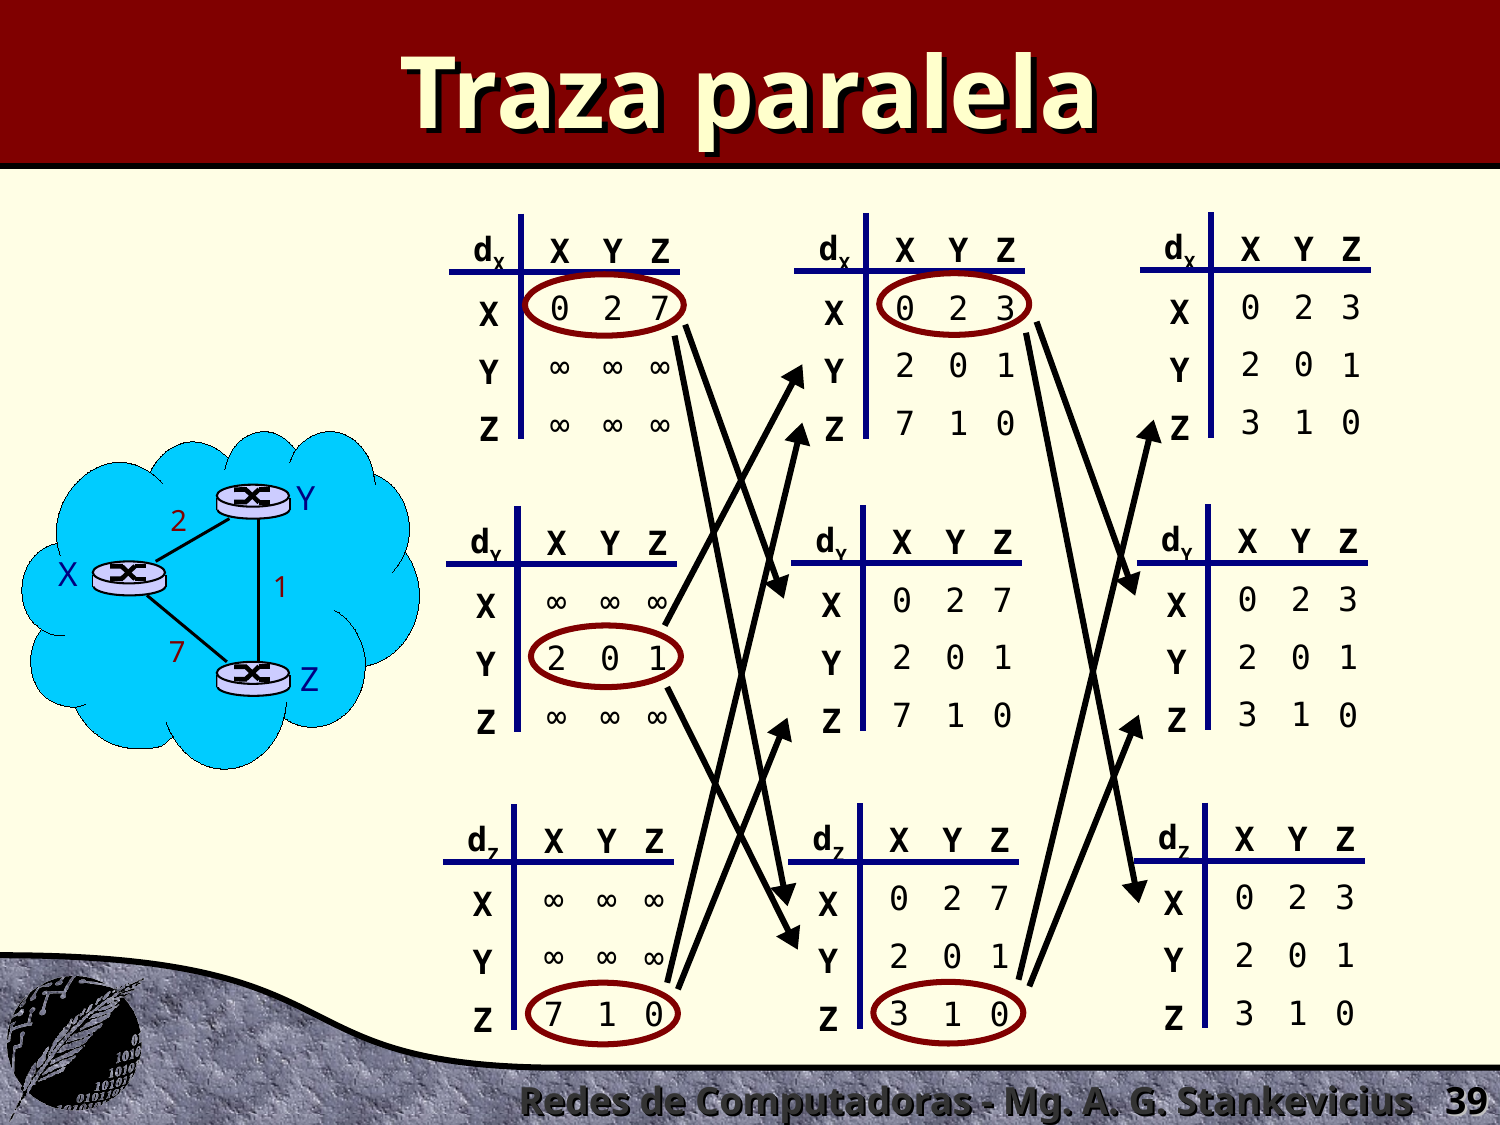

# Traza paralela
dX
X
Y
Z
X
0
2
3
Y
2
0
1
Z
3
1
0
dY
X
Y
Z
X
0
2
3
Y
2
0
1
Z
3
1
0
dZ
X
Y
Z
X
0
2
3
Y
2
0
1
Z
3
1
0
dX
X
Y
Z
X
0
2
7
Y
2
0
1
Z
3
1
0
dY
X
Y
Z
X
0
2
7
Y
2
0
1
Z
7
1
0
dZ
X
Y
Z
X
0
2
3
Y
2
0
1
Z
7
1
0
dX
X
Y
Z
X
0
∞
∞
Y
2
∞
∞
Z
7
∞
∞
dY
X
Y
Z
X
∞
2
∞
Y
∞
0
∞
Z
∞
1
∞
dZ
X
Y
Z
X
∞
∞
7
Y
∞
∞
1
Z
∞
∞
0
Y
2
X
1
7
Z
39